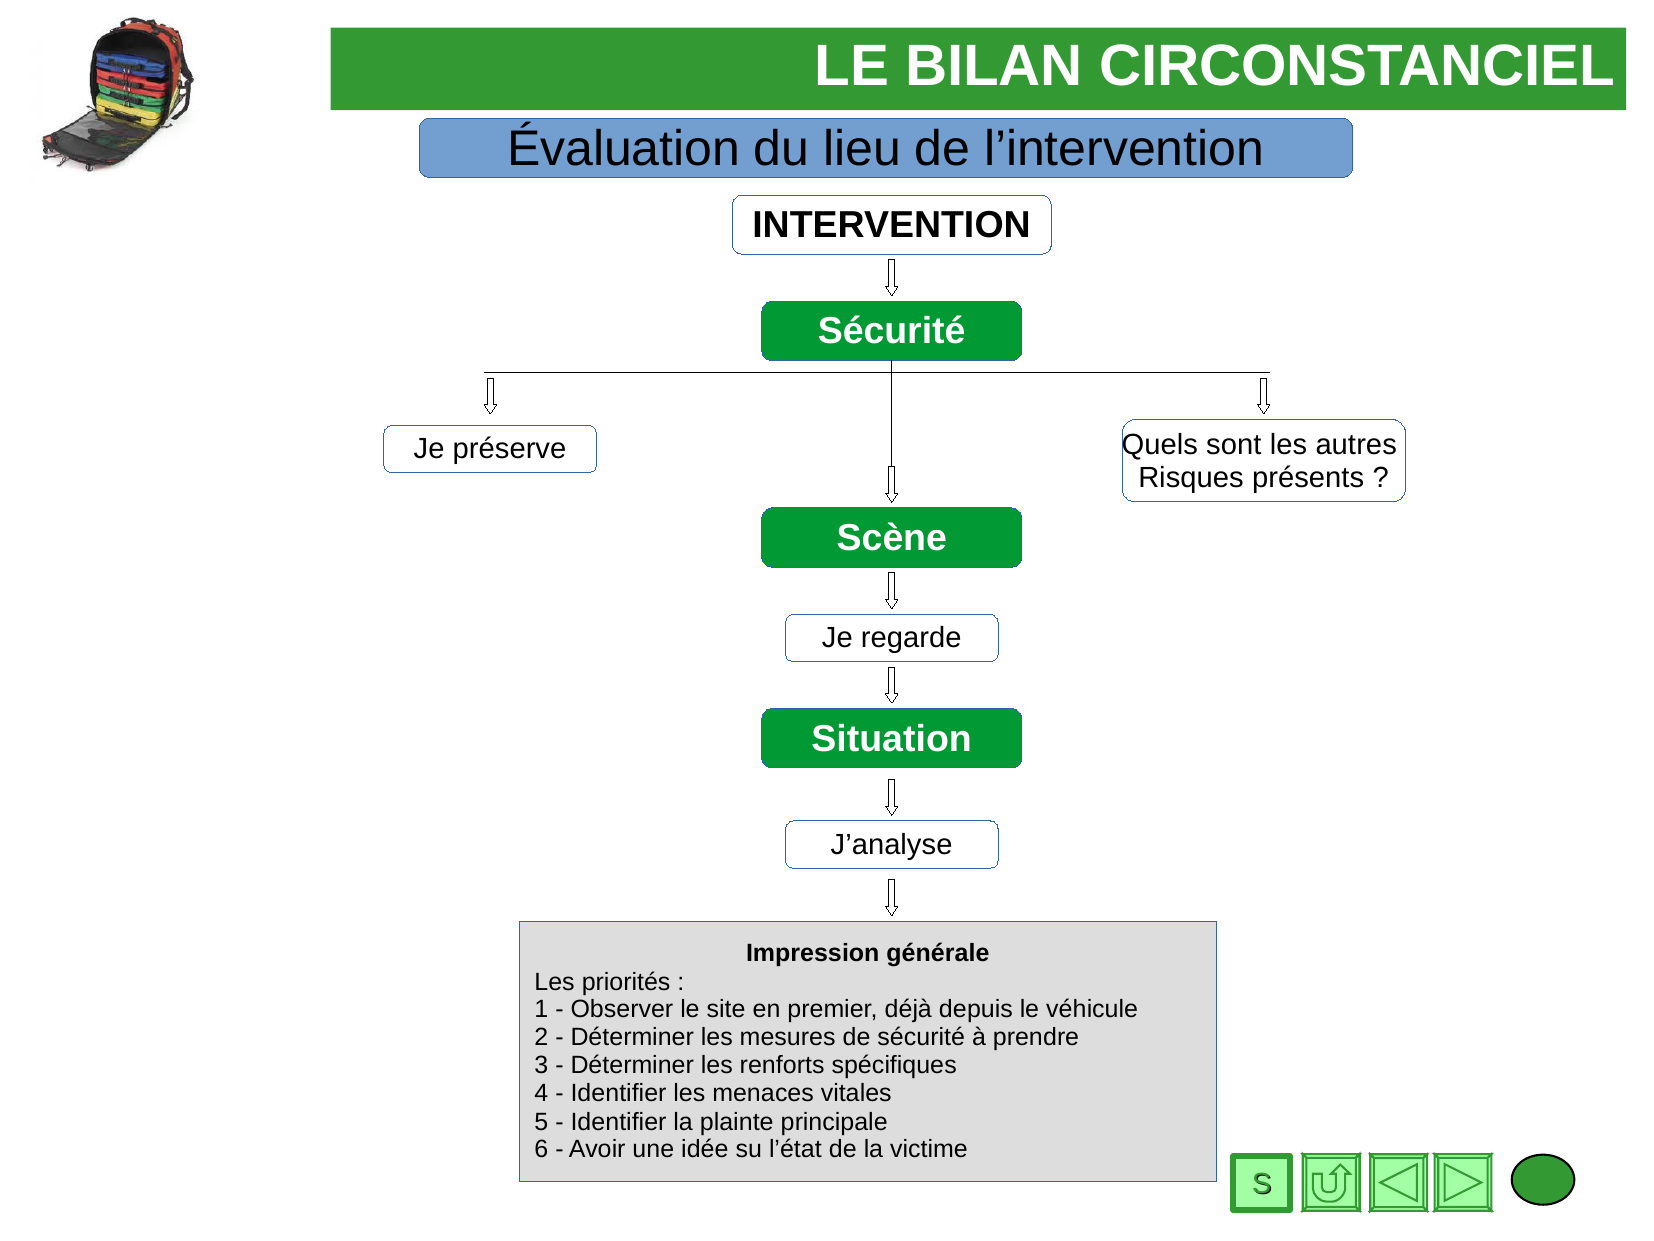

LE BILAN CIRCONSTANCIEL
Évaluation du lieu de l’intervention
INTERVENTION
Sécurité
Quels sont les autres
Risques présents ?
Je préserve
Scène
Je regarde
Situation
J’analyse
Impression générale
Les priorités :
1 - Observer le site en premier, déjà depuis le véhicule
2 - Déterminer les mesures de sécurité à prendre
3 - Déterminer les renforts spécifiques
4 - Identifier les menaces vitales
5 - Identifier la plainte principale
6 - Avoir une idée su l’état de la victime